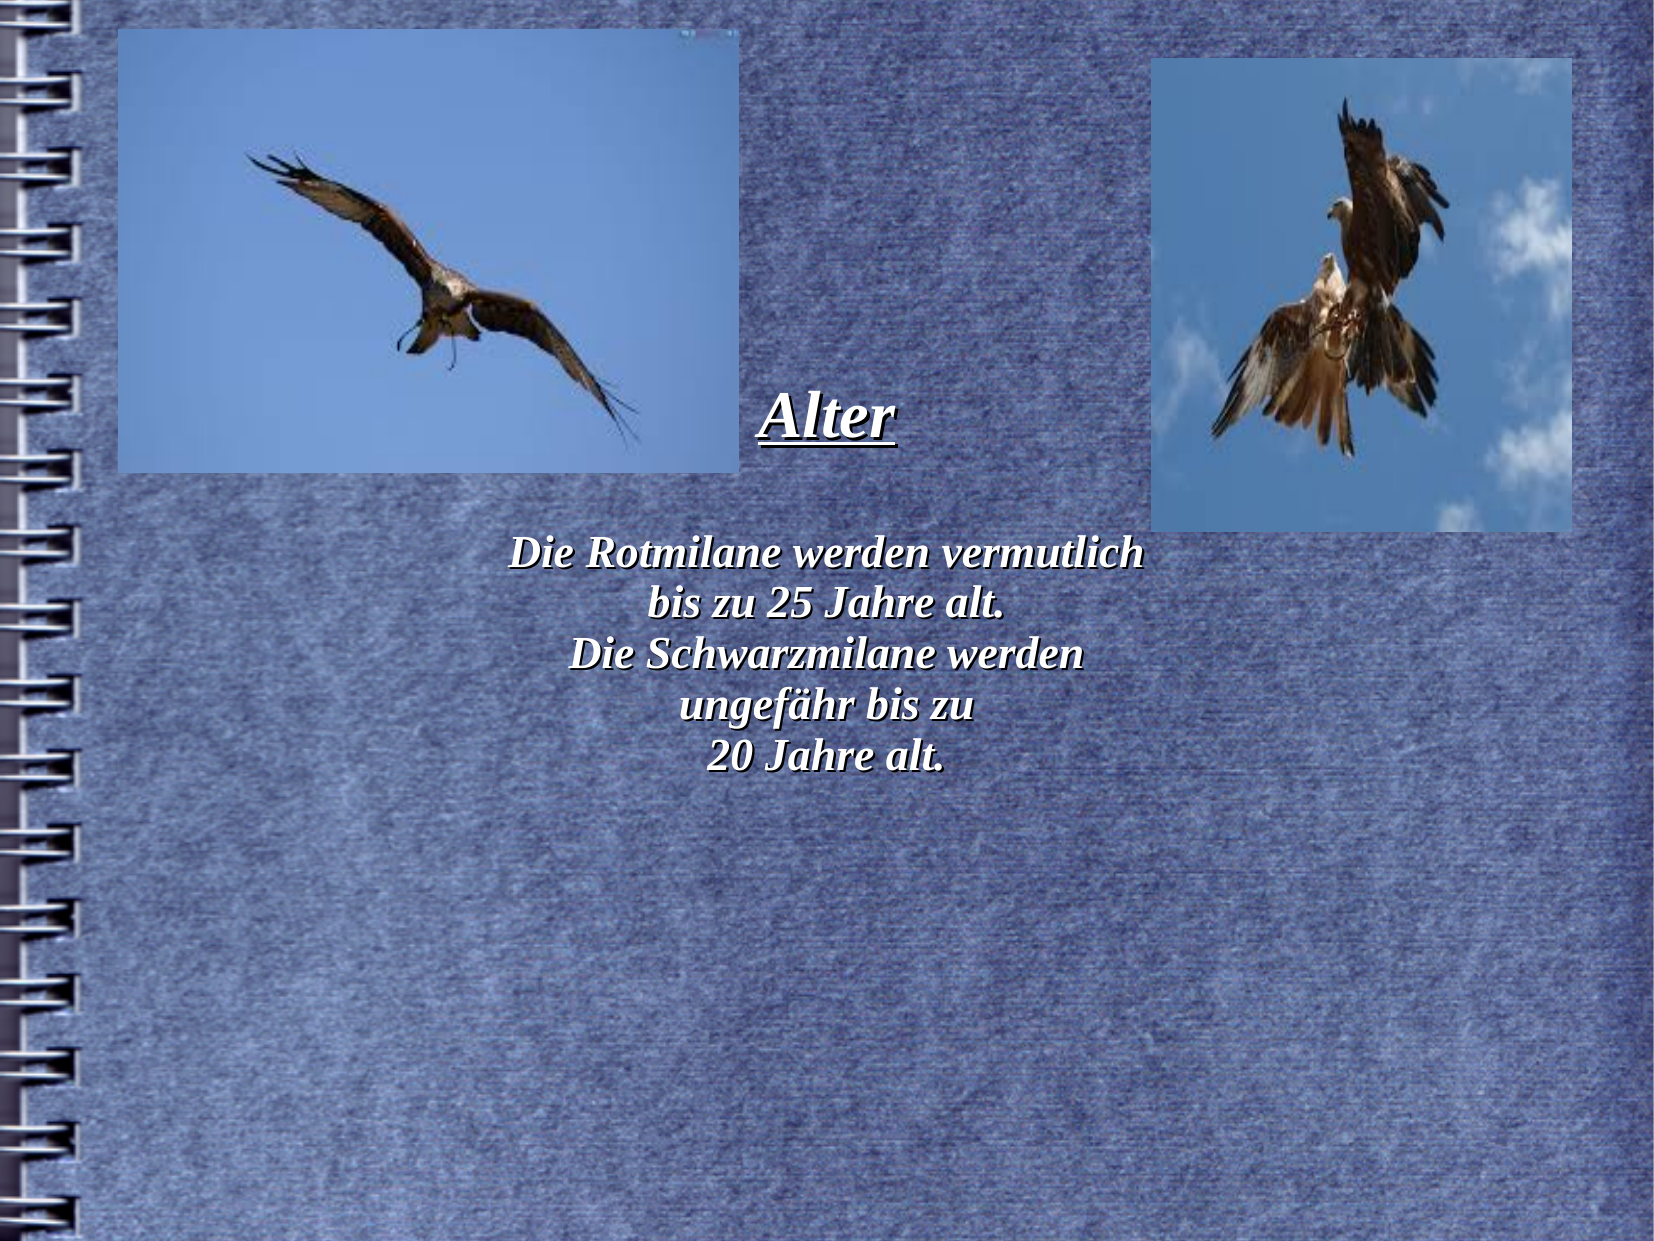

# Alter
Die Rotmilane werden vermutlich
bis zu 25 Jahre alt.
Die Schwarzmilane werden
ungefähr bis zu
20 Jahre alt.